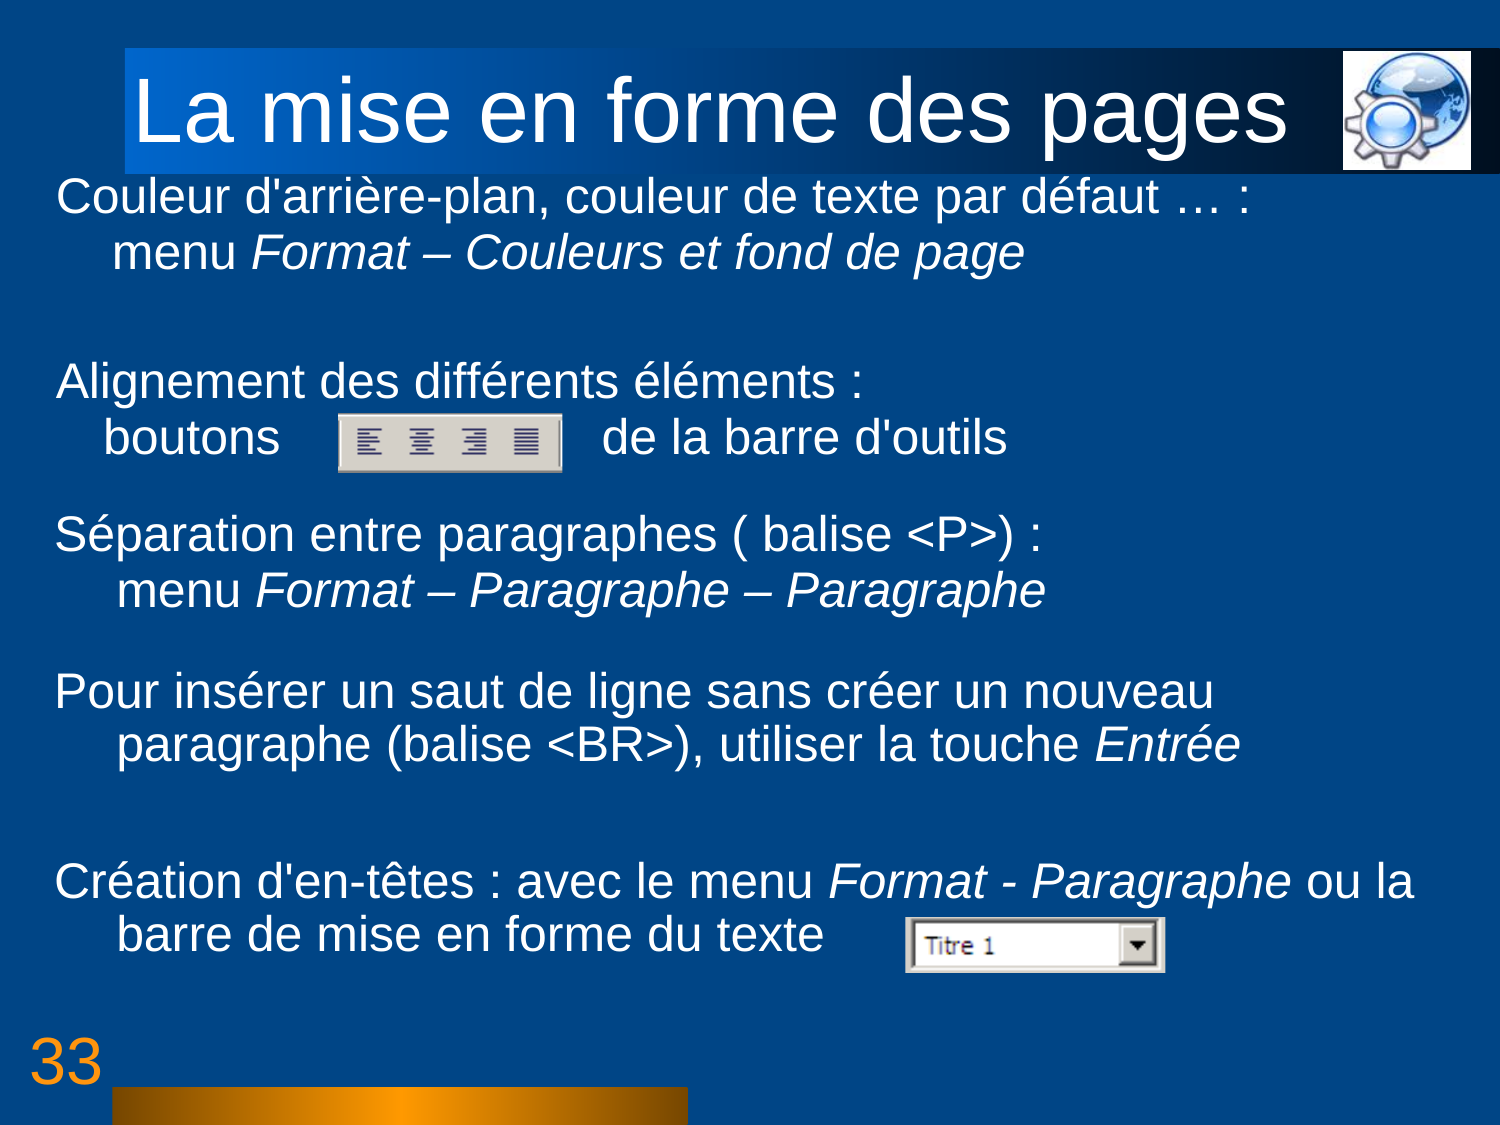

# La mise en forme des pages
Couleur d'arrière-plan, couleur de texte par défaut … :
menu Format – Couleurs et fond de page
Alignement des différents éléments :
boutons de la barre d'outils
Séparation entre paragraphes ( balise <P>) :
menu Format – Paragraphe – Paragraphe
Pour insérer un saut de ligne sans créer un nouveau paragraphe (balise <BR>), utiliser la touche Entrée
Création d'en-têtes : avec le menu Format - Paragraphe ou la barre de mise en forme du texte